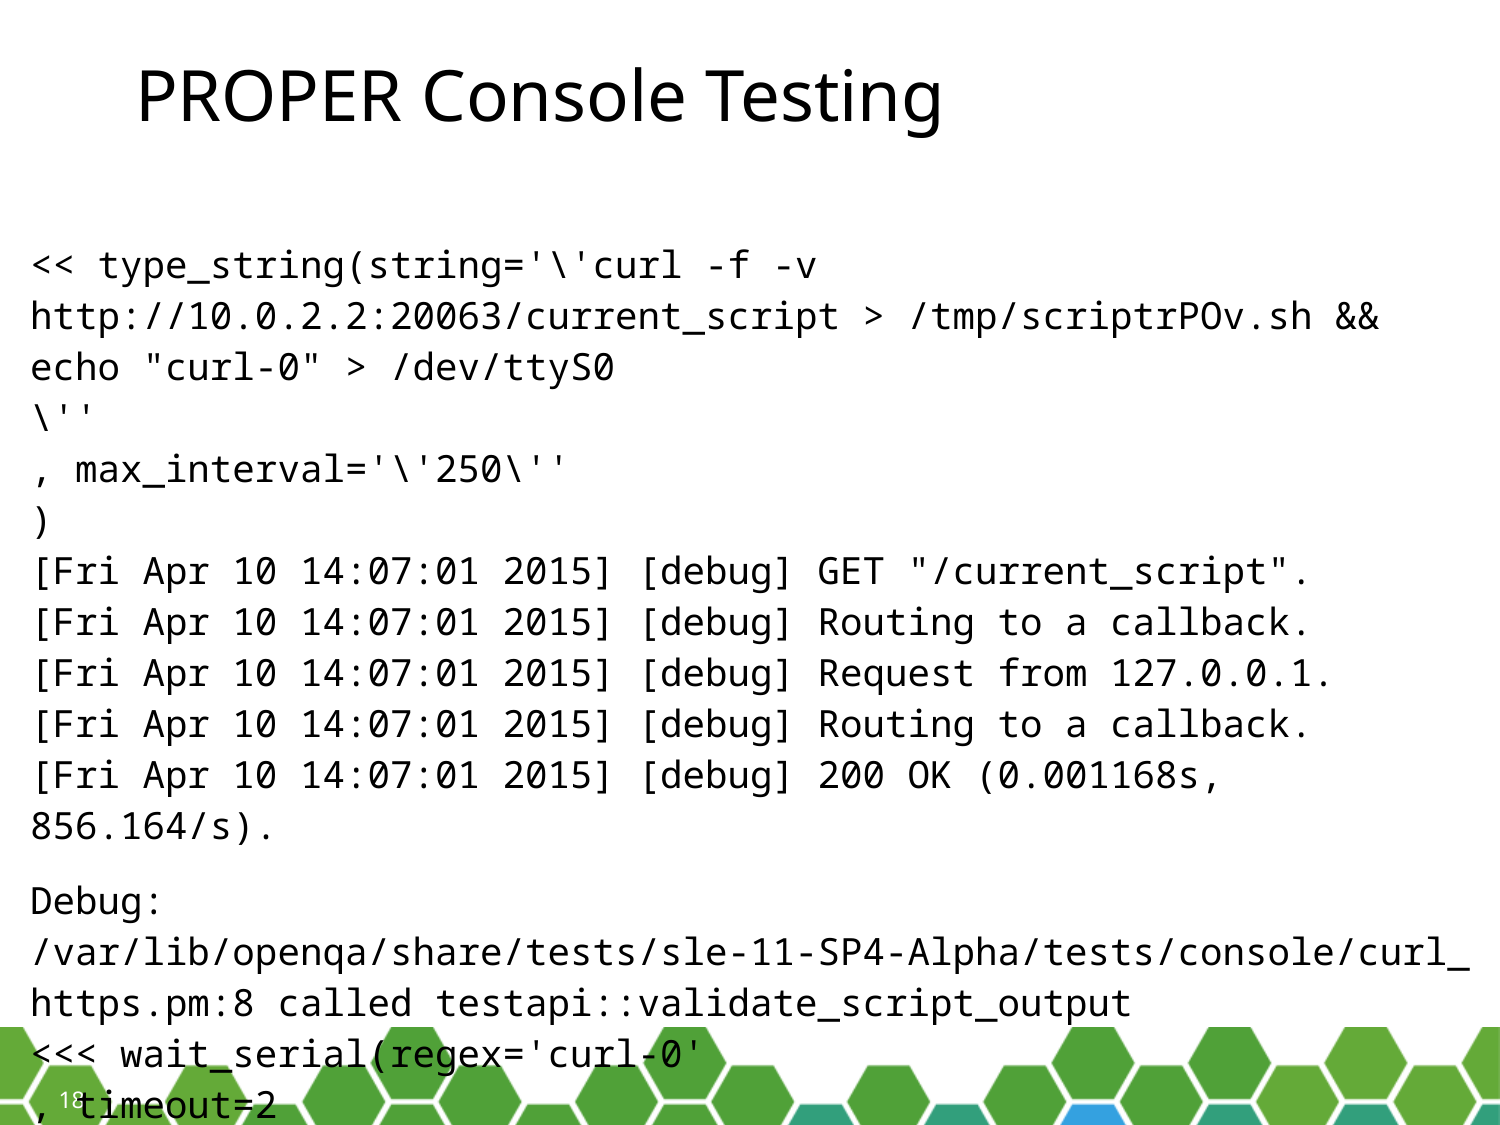

# PROPER Console Testing
<< type_string(string='\'curl -f -v http://10.0.2.2:20063/current_script > /tmp/scriptrPOv.sh && echo "curl-0" > /dev/ttyS0
\''
, max_interval='\'250\''
)
[Fri Apr 10 14:07:01 2015] [debug] GET "/current_script".
[Fri Apr 10 14:07:01 2015] [debug] Routing to a callback.
[Fri Apr 10 14:07:01 2015] [debug] Request from 127.0.0.1.
[Fri Apr 10 14:07:01 2015] [debug] Routing to a callback.
[Fri Apr 10 14:07:01 2015] [debug] 200 OK (0.001168s, 856.164/s).
Debug: /var/lib/openqa/share/tests/sle-11-SP4-Alpha/tests/console/curl_https.pm:8 called testapi::validate_script_output
<<< wait_serial(regex='curl-0'
, timeout=2
)
>>> wait_serial: curl-0: ok